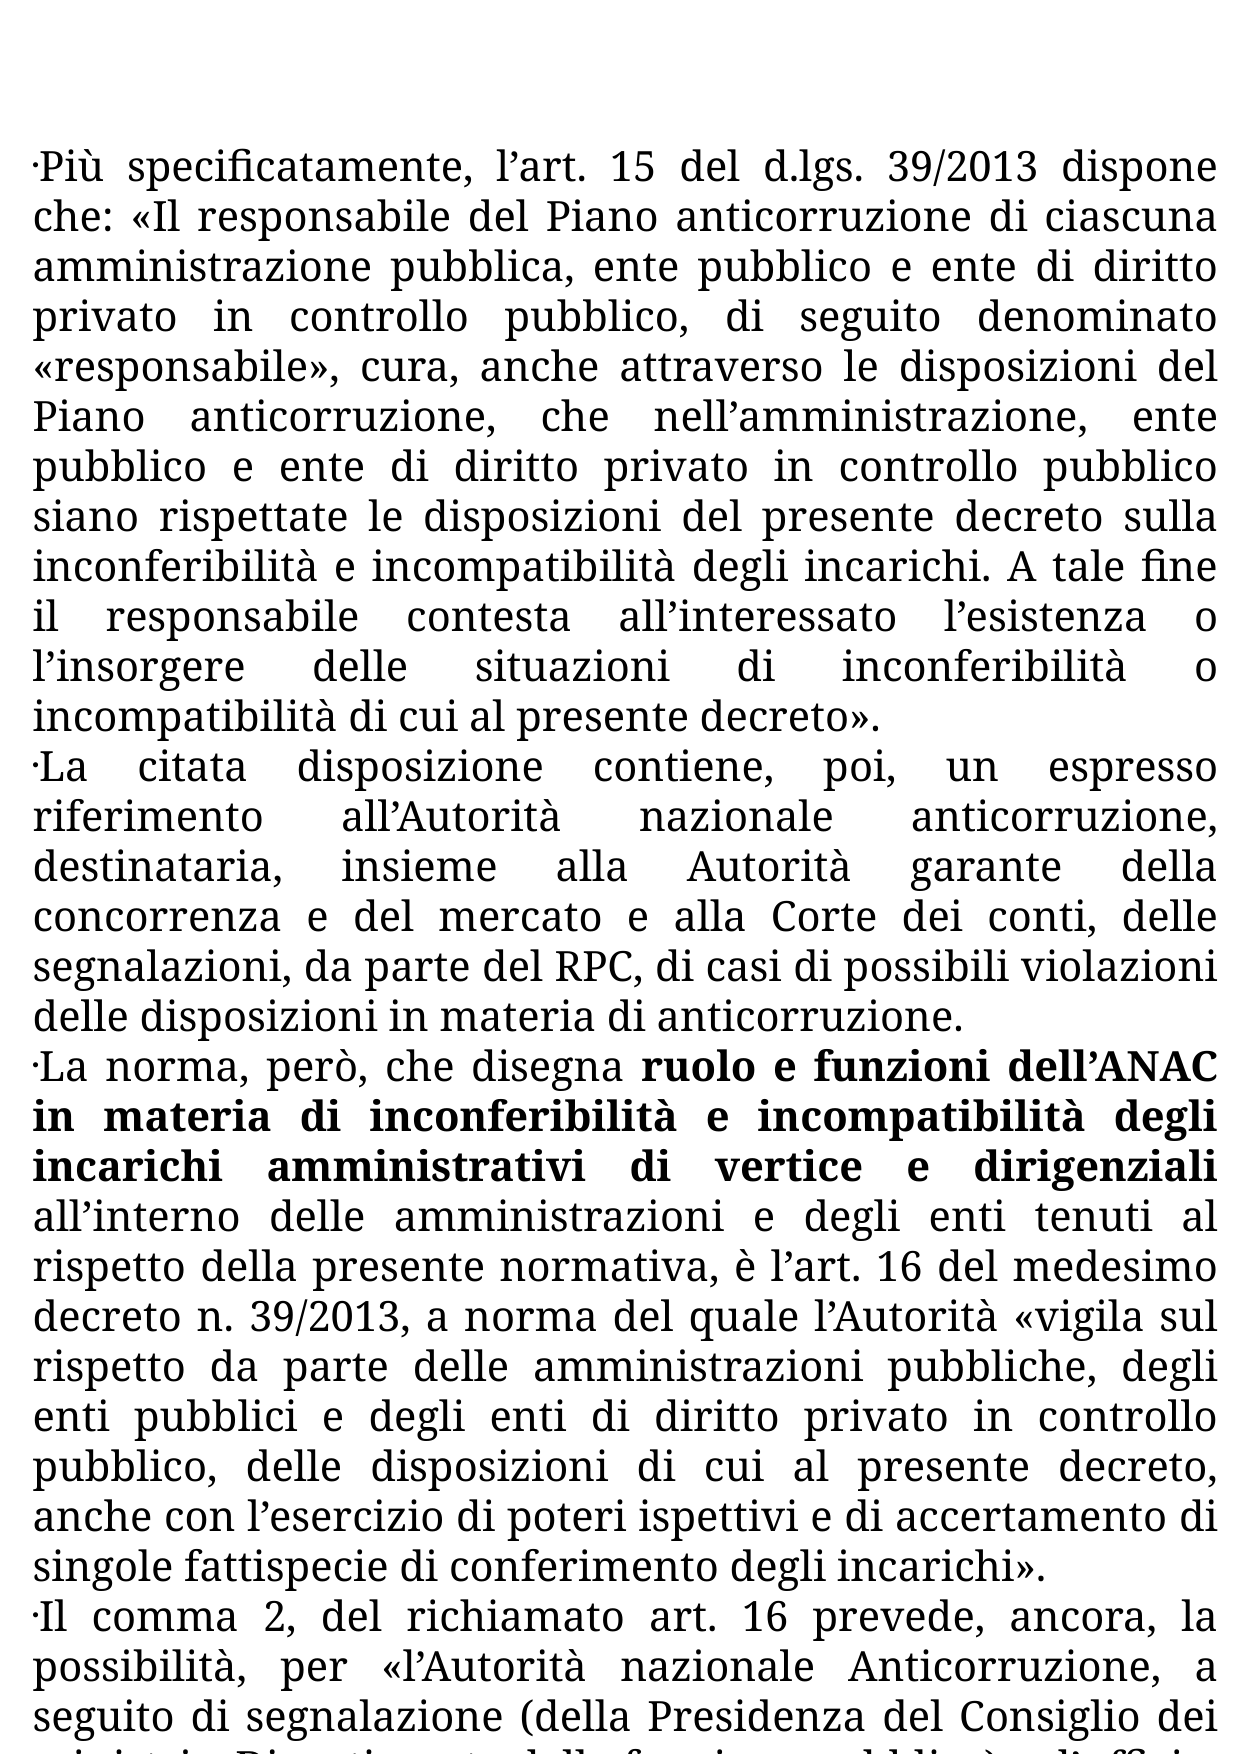

# Più specificatamente, l’art. 15 del d.lgs. 39/2013 dispone che: «Il responsabile del Piano anticorruzione di ciascuna amministrazione pubblica, ente pubblico e ente di diritto privato in controllo pubblico, di seguito denominato «responsabile», cura, anche attraverso le disposizioni del Piano anticorruzione, che nell’amministrazione, ente pubblico e ente di diritto privato in controllo pubblico siano rispettate le disposizioni del presente decreto sulla inconferibilità e incompatibilità degli incarichi. A tale fine il responsabile contesta all’interessato l’esistenza o l’insorgere delle situazioni di inconferibilità o incompatibilità di cui al presente decreto».
La citata disposizione contiene, poi, un espresso riferimento all’Autorità nazionale anticorruzione, destinataria, insieme alla Autorità garante della concorrenza e del mercato e alla Corte dei conti, delle segnalazioni, da parte del RPC, di casi di possibili violazioni delle disposizioni in materia di anticorruzione.
La norma, però, che disegna ruolo e funzioni dell’ANAC in materia di inconferibilità e incompatibilità degli incarichi amministrativi di vertice e dirigenziali all’interno delle amministrazioni e degli enti tenuti al rispetto della presente normativa, è l’art. 16 del medesimo decreto n. 39/2013, a norma del quale l’Autorità «vigila sul rispetto da parte delle amministrazioni pubbliche, degli enti pubblici e degli enti di diritto privato in controllo pubblico, delle disposizioni di cui al presente decreto, anche con l’esercizio di poteri ispettivi e di accertamento di singole fattispecie di conferimento degli incarichi».
Il comma 2, del richiamato art. 16 prevede, ancora, la possibilità, per «l’Autorità nazionale Anticorruzione, a seguito di segnalazione (della Presidenza del Consiglio dei ministri – Dipartimento della funzione pubblica) o d’ufficio, di sospendere la procedura di conferimento dell’incarico con un proprio provvedimento che contiene osservazioni o rilievi sull’atto di conferimento dell’incarico